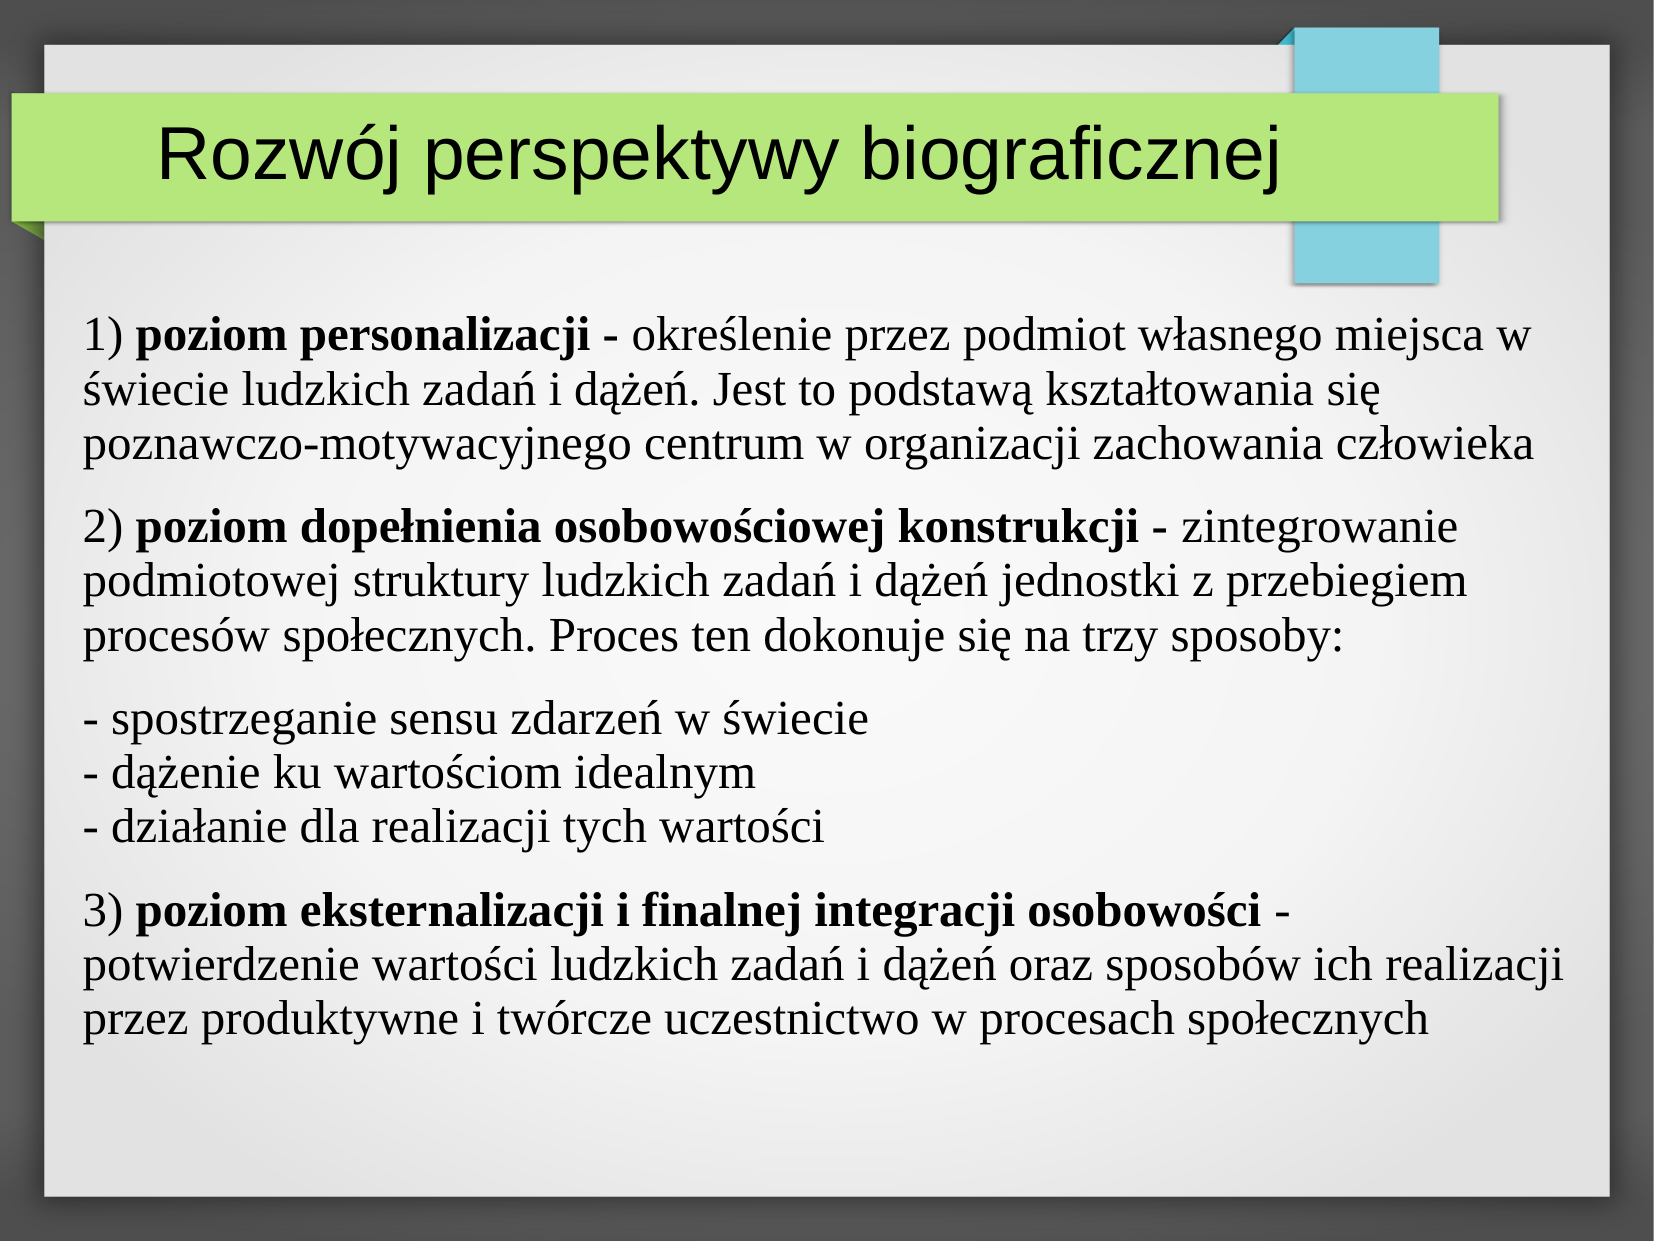

# Rozwój perspektywy biograficznej
1) poziom personalizacji - określenie przez podmiot własnego miejsca w świecie ludzkich zadań i dążeń. Jest to podstawą kształtowania się poznawczo-motywacyjnego centrum w organizacji zachowania człowieka
2) poziom dopełnienia osobowościowej konstrukcji - zintegrowanie podmiotowej struktury ludzkich zadań i dążeń jednostki z przebiegiem procesów społecznych. Proces ten dokonuje się na trzy sposoby:
- spostrzeganie sensu zdarzeń w świecie
- dążenie ku wartościom idealnym
- działanie dla realizacji tych wartości
3) poziom eksternalizacji i finalnej integracji osobowości - potwierdzenie wartości ludzkich zadań i dążeń oraz sposobów ich realizacji przez produktywne i twórcze uczestnictwo w procesach społecznych